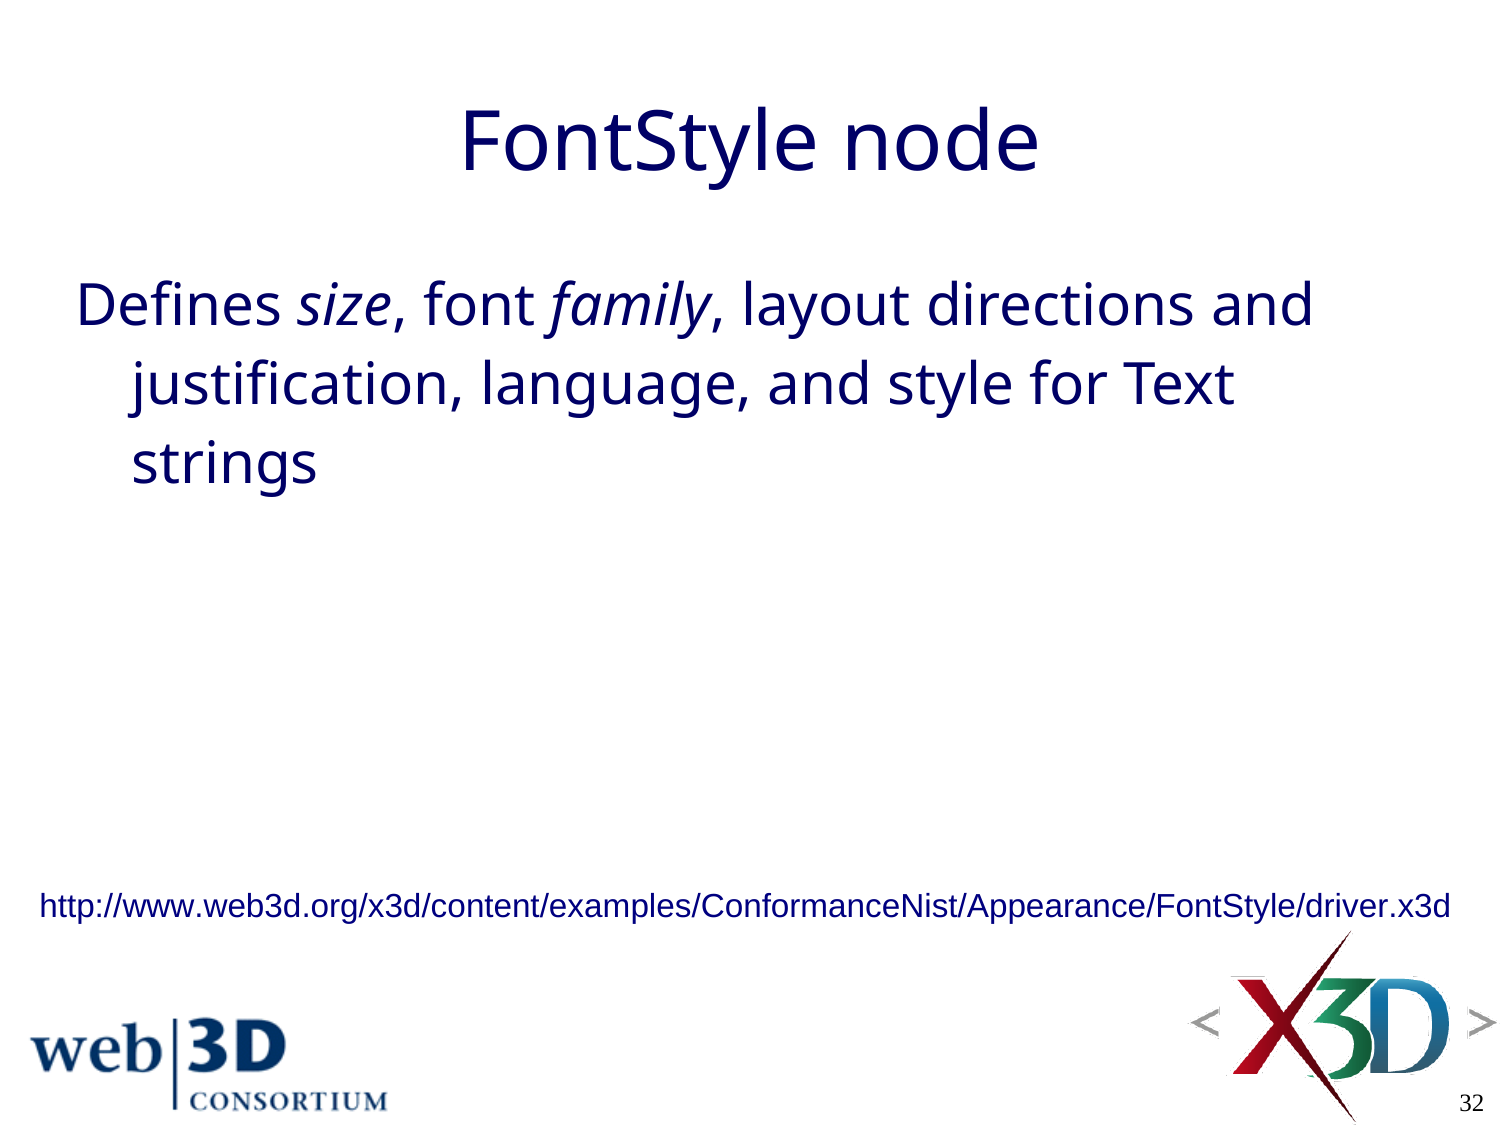

# FontStyle node
Defines size, font family, layout directions and justification, language, and style for Text strings
http://www.web3d.org/x3d/content/examples/ConformanceNist/Appearance/FontStyle/driver.x3d